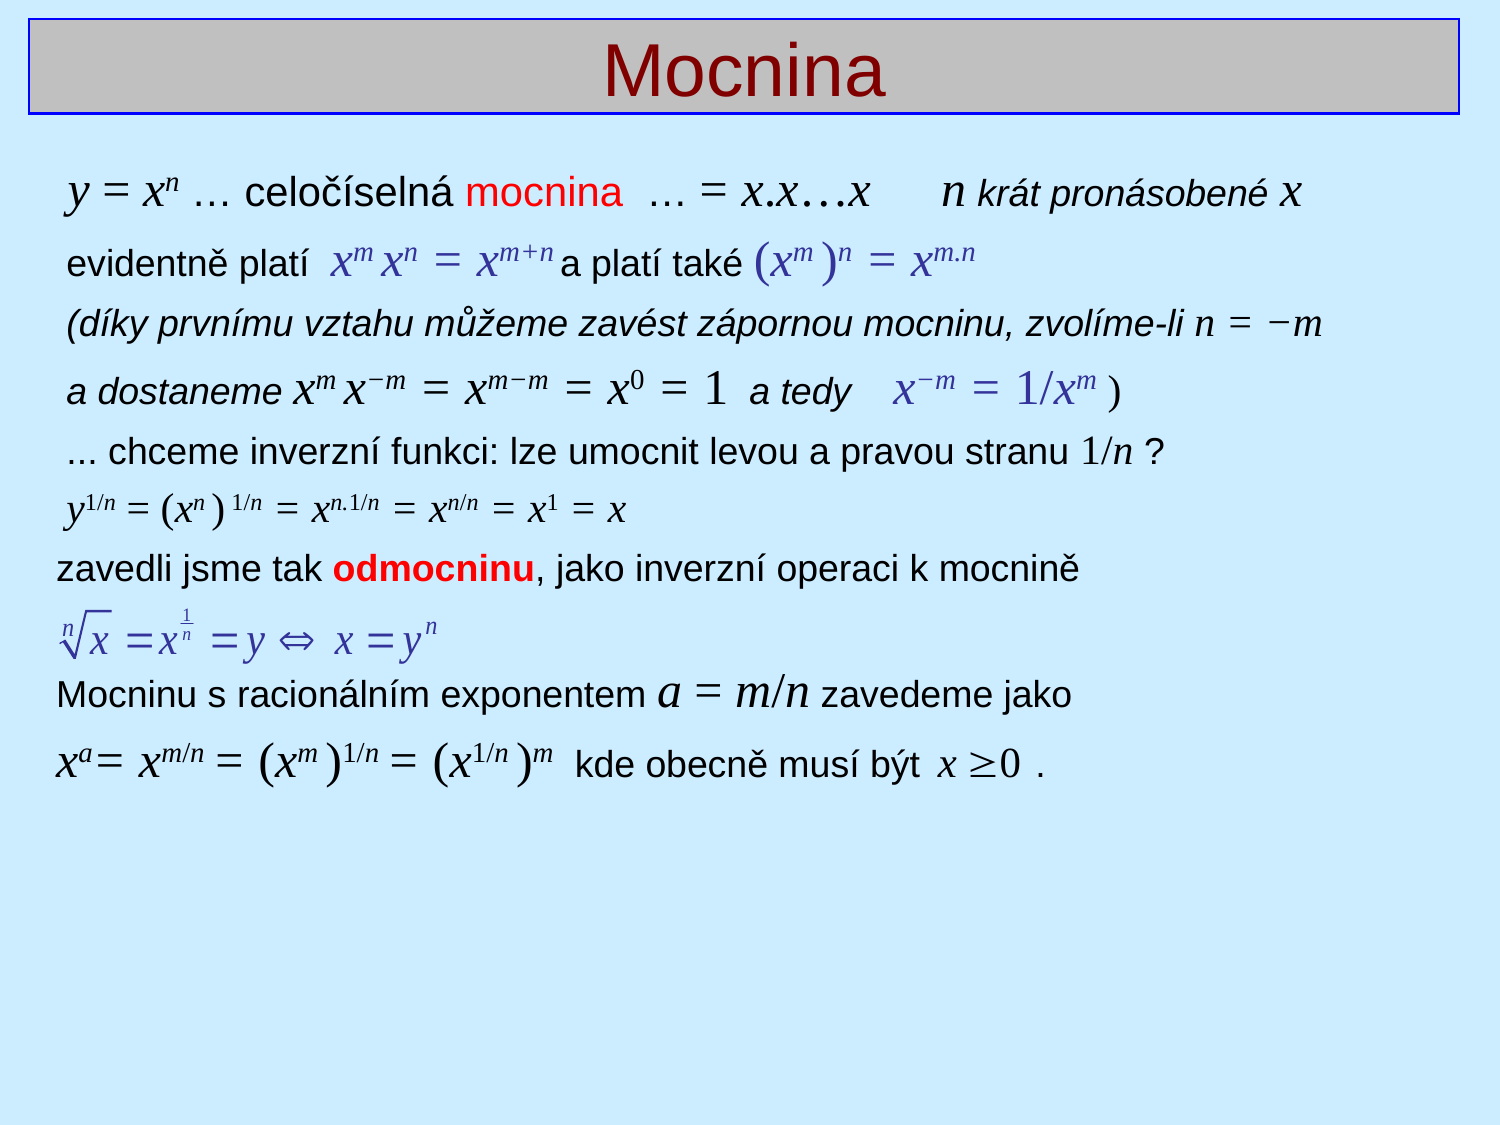

# Mocnina
 y = xn … celočíselná mocnina … = x.x…x n krát pronásobené x
 evidentně platí xm xn = xm+n a platí také (xm )n = xm.n
 (díky prvnímu vztahu můžeme zavést zápornou mocninu, zvolíme-li n = −m
 a dostaneme xm x−m = xm−m = x0 = 1 a tedy x−m = 1/xm )
 ... chceme inverzní funkci: lze umocnit levou a pravou stranu 1/n ?
 y1/n = (xn ) 1/n = xn.1/n = xn/n = x1 = x
zavedli jsme tak odmocninu, jako inverzní operaci k mocnině
Mocninu s racionálním exponentem a = m/n zavedeme jako
xa= xm/n = (xm )1/n = (x1/n )m kde obecně musí být .